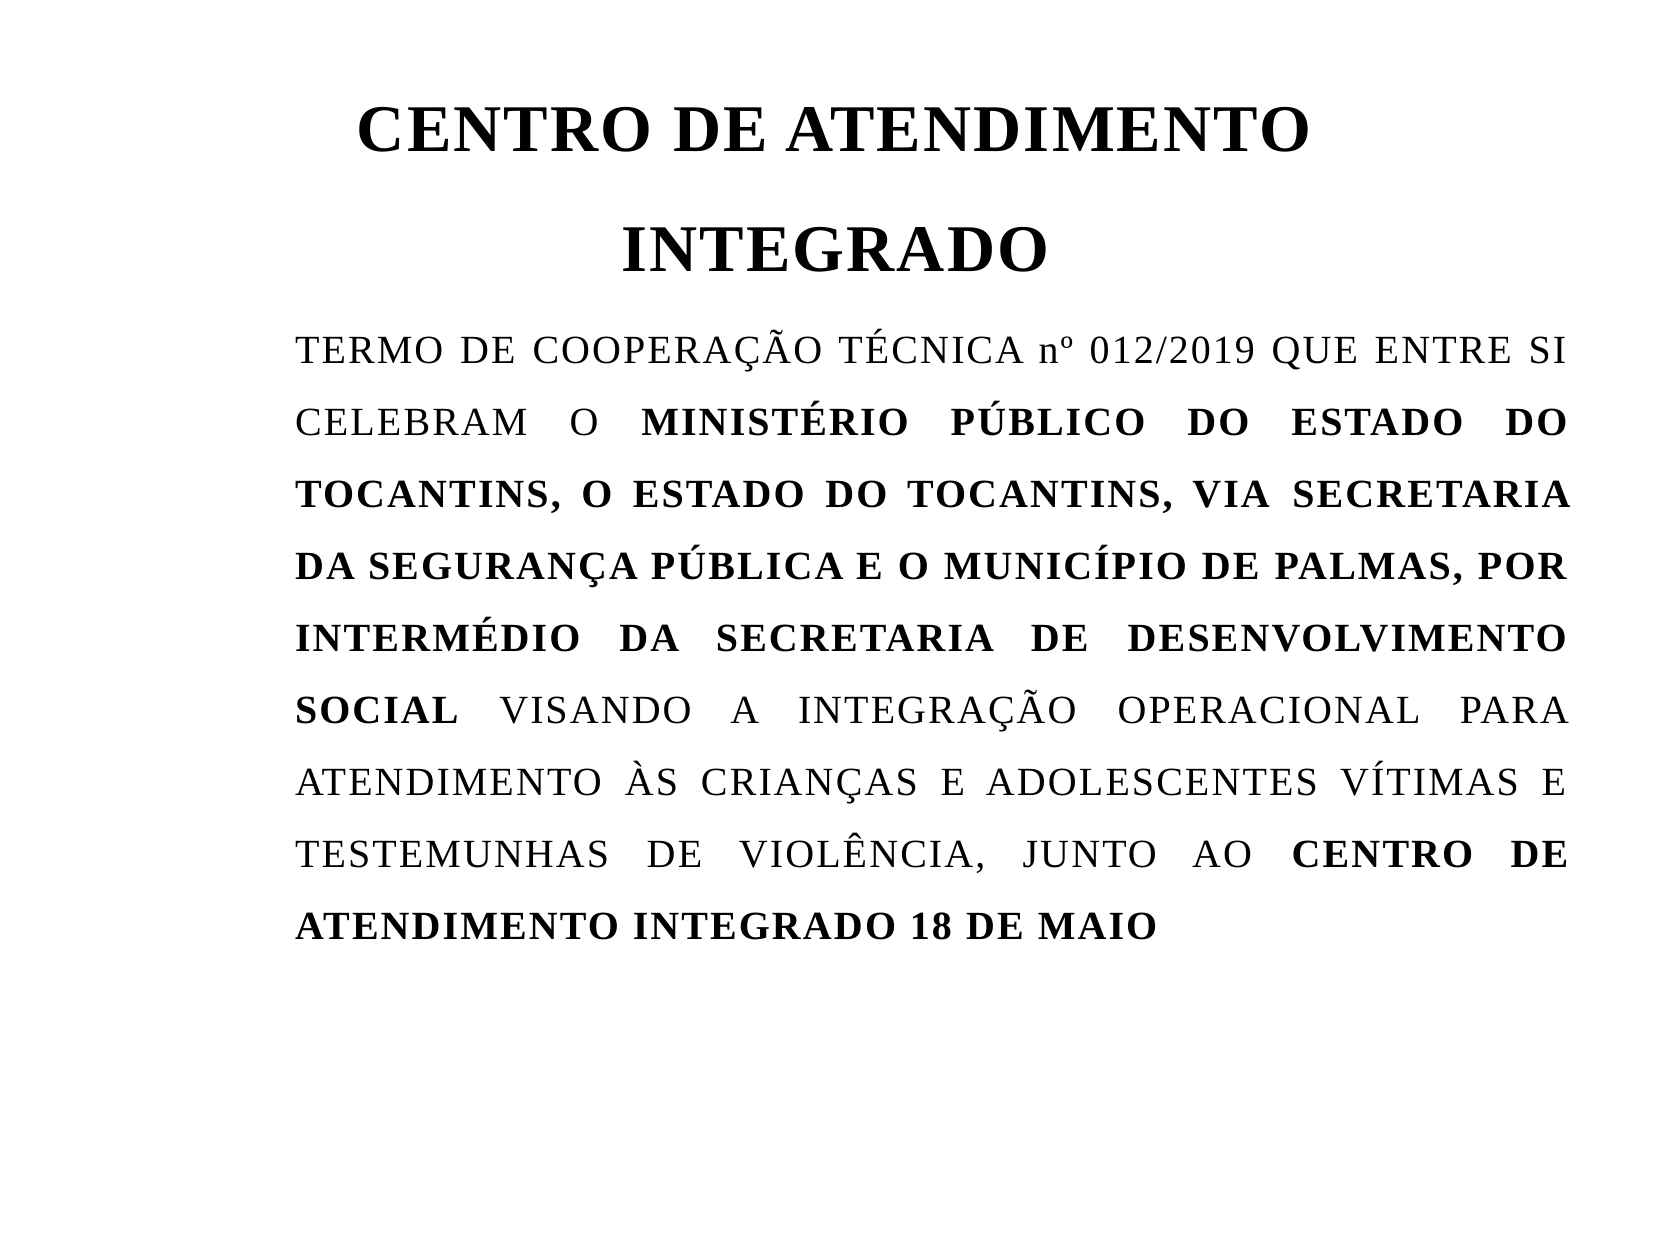

# CENTRO DE ATENDIMENTO INTEGRADO
TERMO DE COOPERAÇÃO TÉCNICA nº 012/2019 QUE ENTRE SI CELEBRAM O MINISTÉRIO PÚBLICO DO ESTADO DO TOCANTINS, O ESTADO DO TOCANTINS, VIA SECRETARIA DA SEGURANÇA PÚBLICA E O MUNICÍPIO DE PALMAS, POR INTERMÉDIO DA SECRETARIA DE DESENVOLVIMENTO SOCIAL VISANDO A INTEGRAÇÃO OPERACIONAL PARA ATENDIMENTO ÀS CRIANÇAS E ADOLESCENTES VÍTIMAS E TESTEMUNHAS DE VIOLÊNCIA, JUNTO AO CENTRO DE ATENDIMENTO INTEGRADO 18 DE MAIO